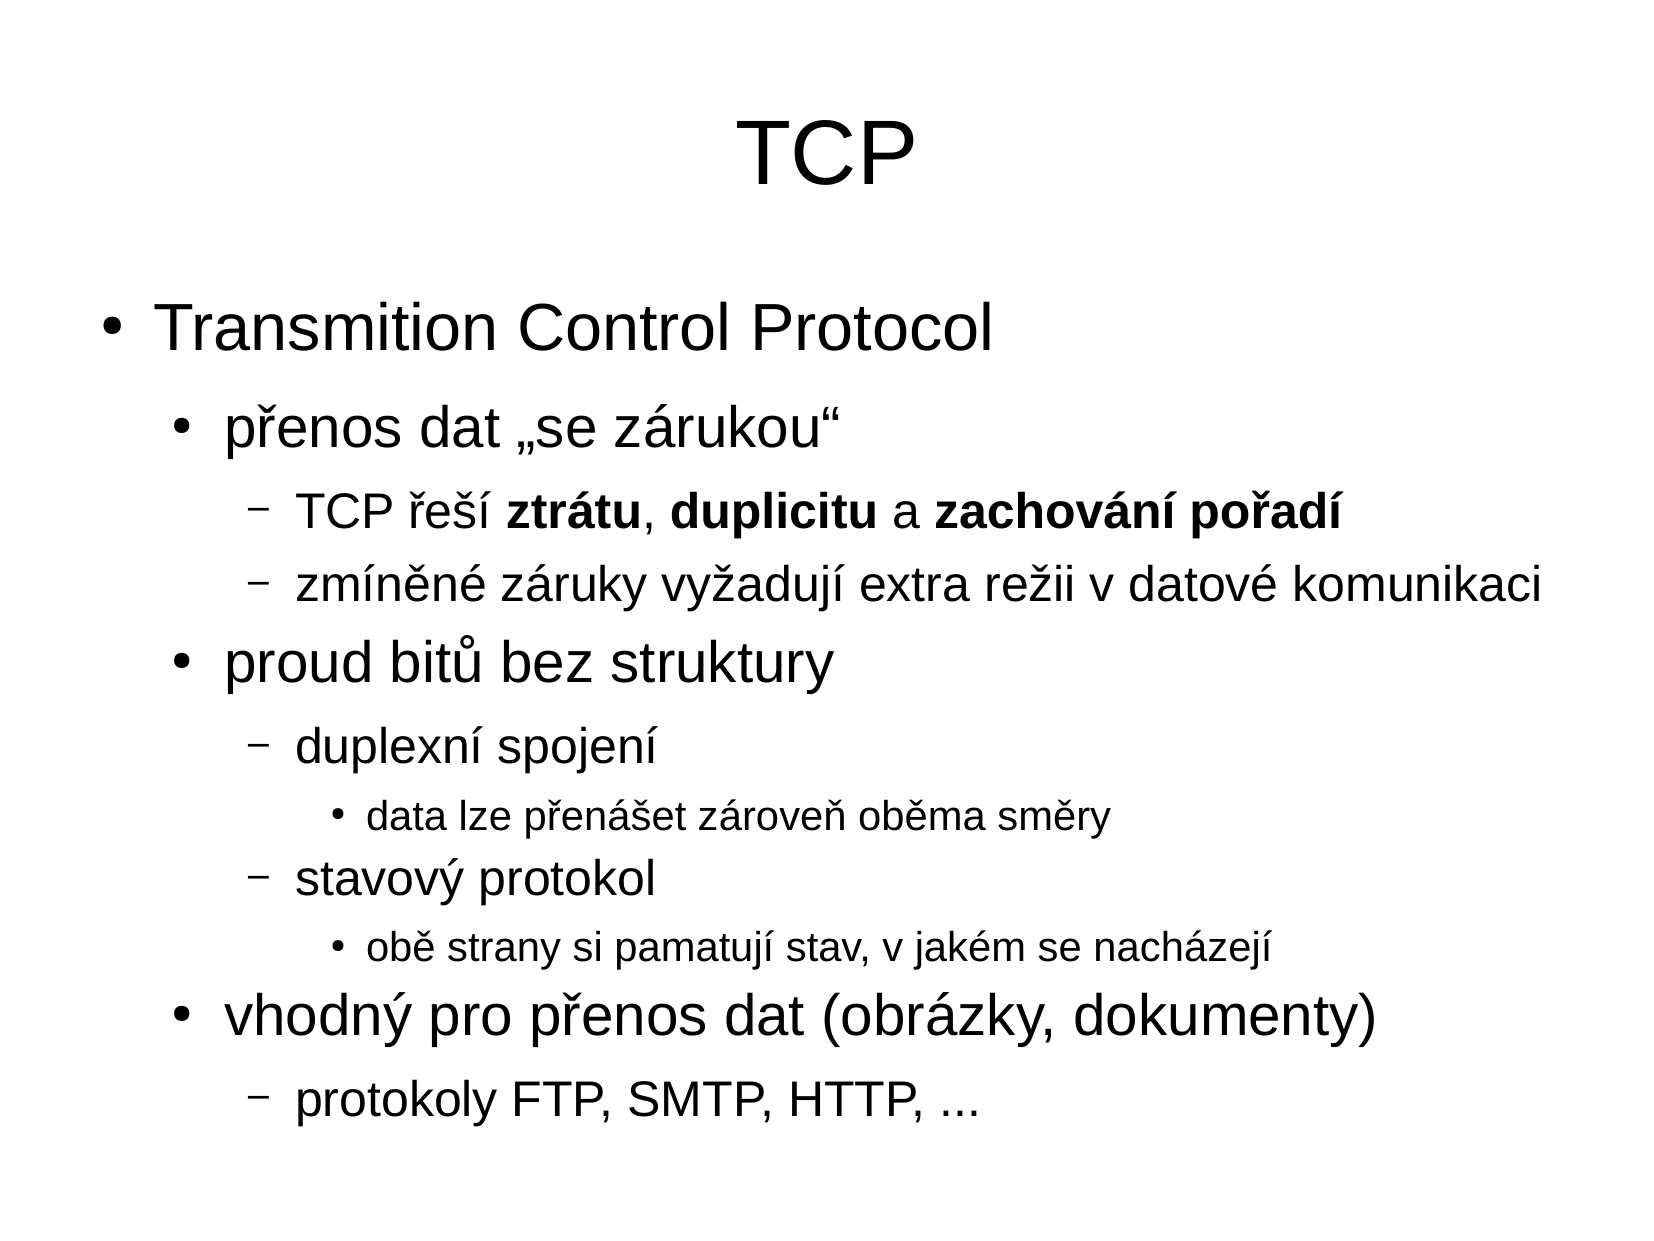

# TCP
Transmition Control Protocol
přenos dat „se zárukou“
TCP řeší ztrátu, duplicitu a zachování pořadí
zmíněné záruky vyžadují extra režii v datové komunikaci
proud bitů bez struktury
duplexní spojení
data lze přenášet zároveň oběma směry
stavový protokol
obě strany si pamatují stav, v jakém se nacházejí
vhodný pro přenos dat (obrázky, dokumenty)
protokoly FTP, SMTP, HTTP, ...